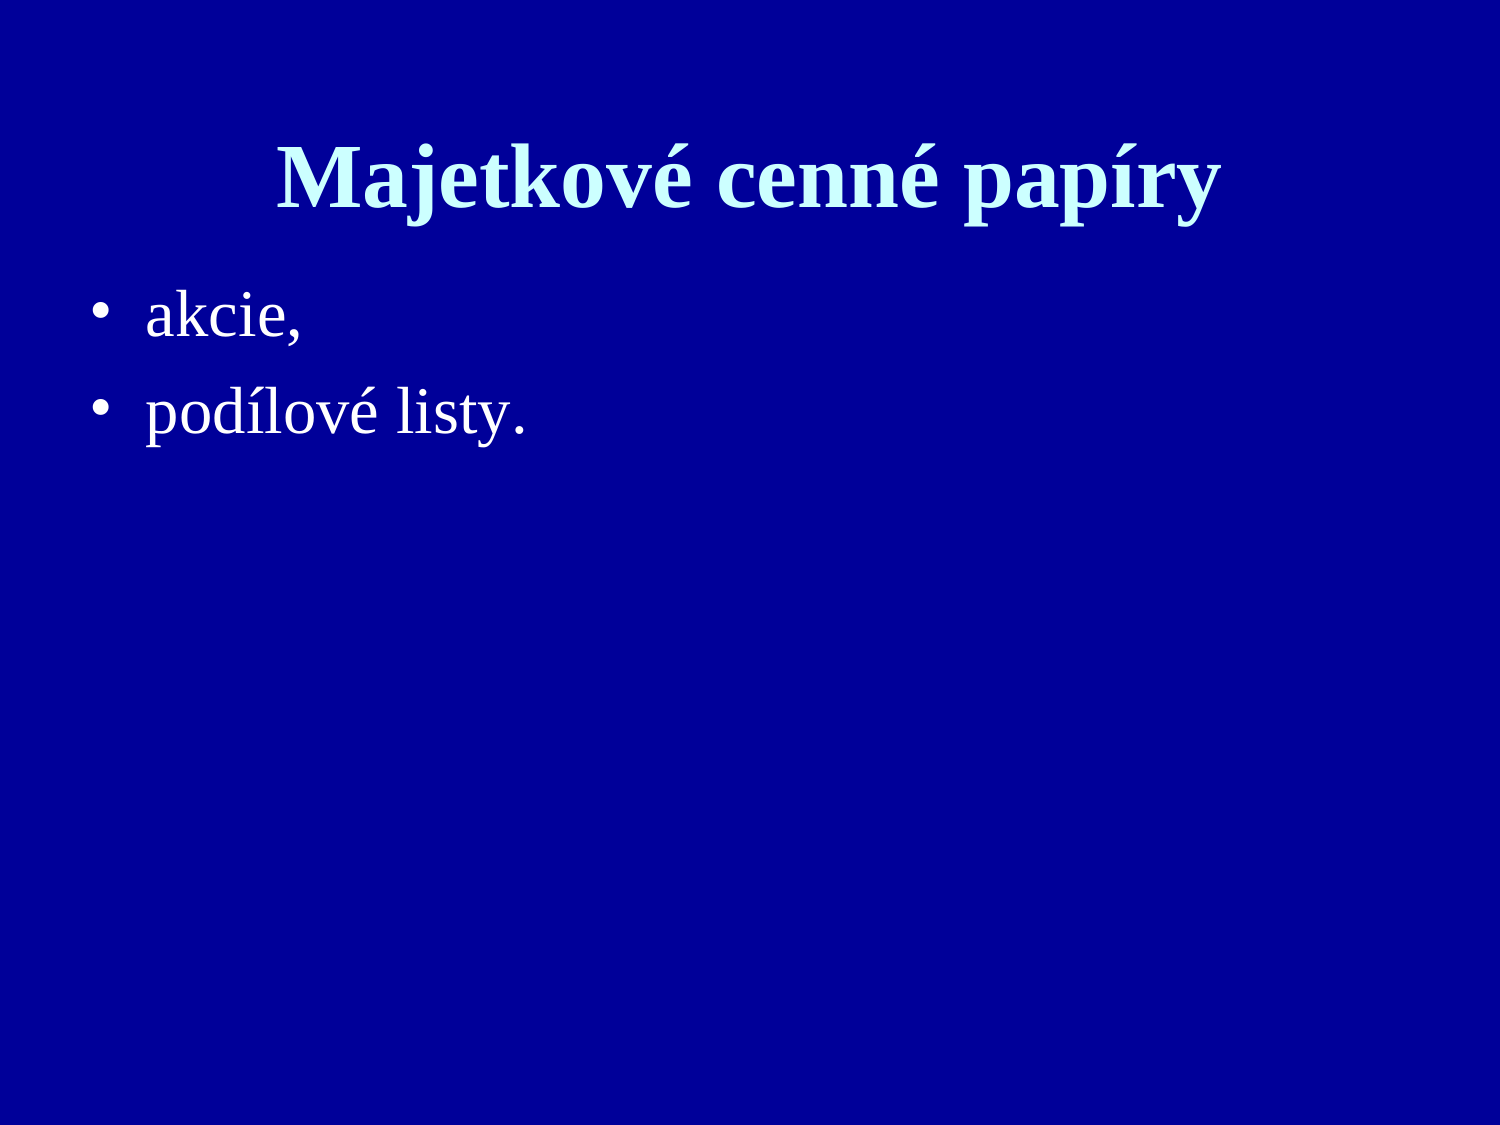

# Majetkové cenné papíry
akcie,
podílové listy.